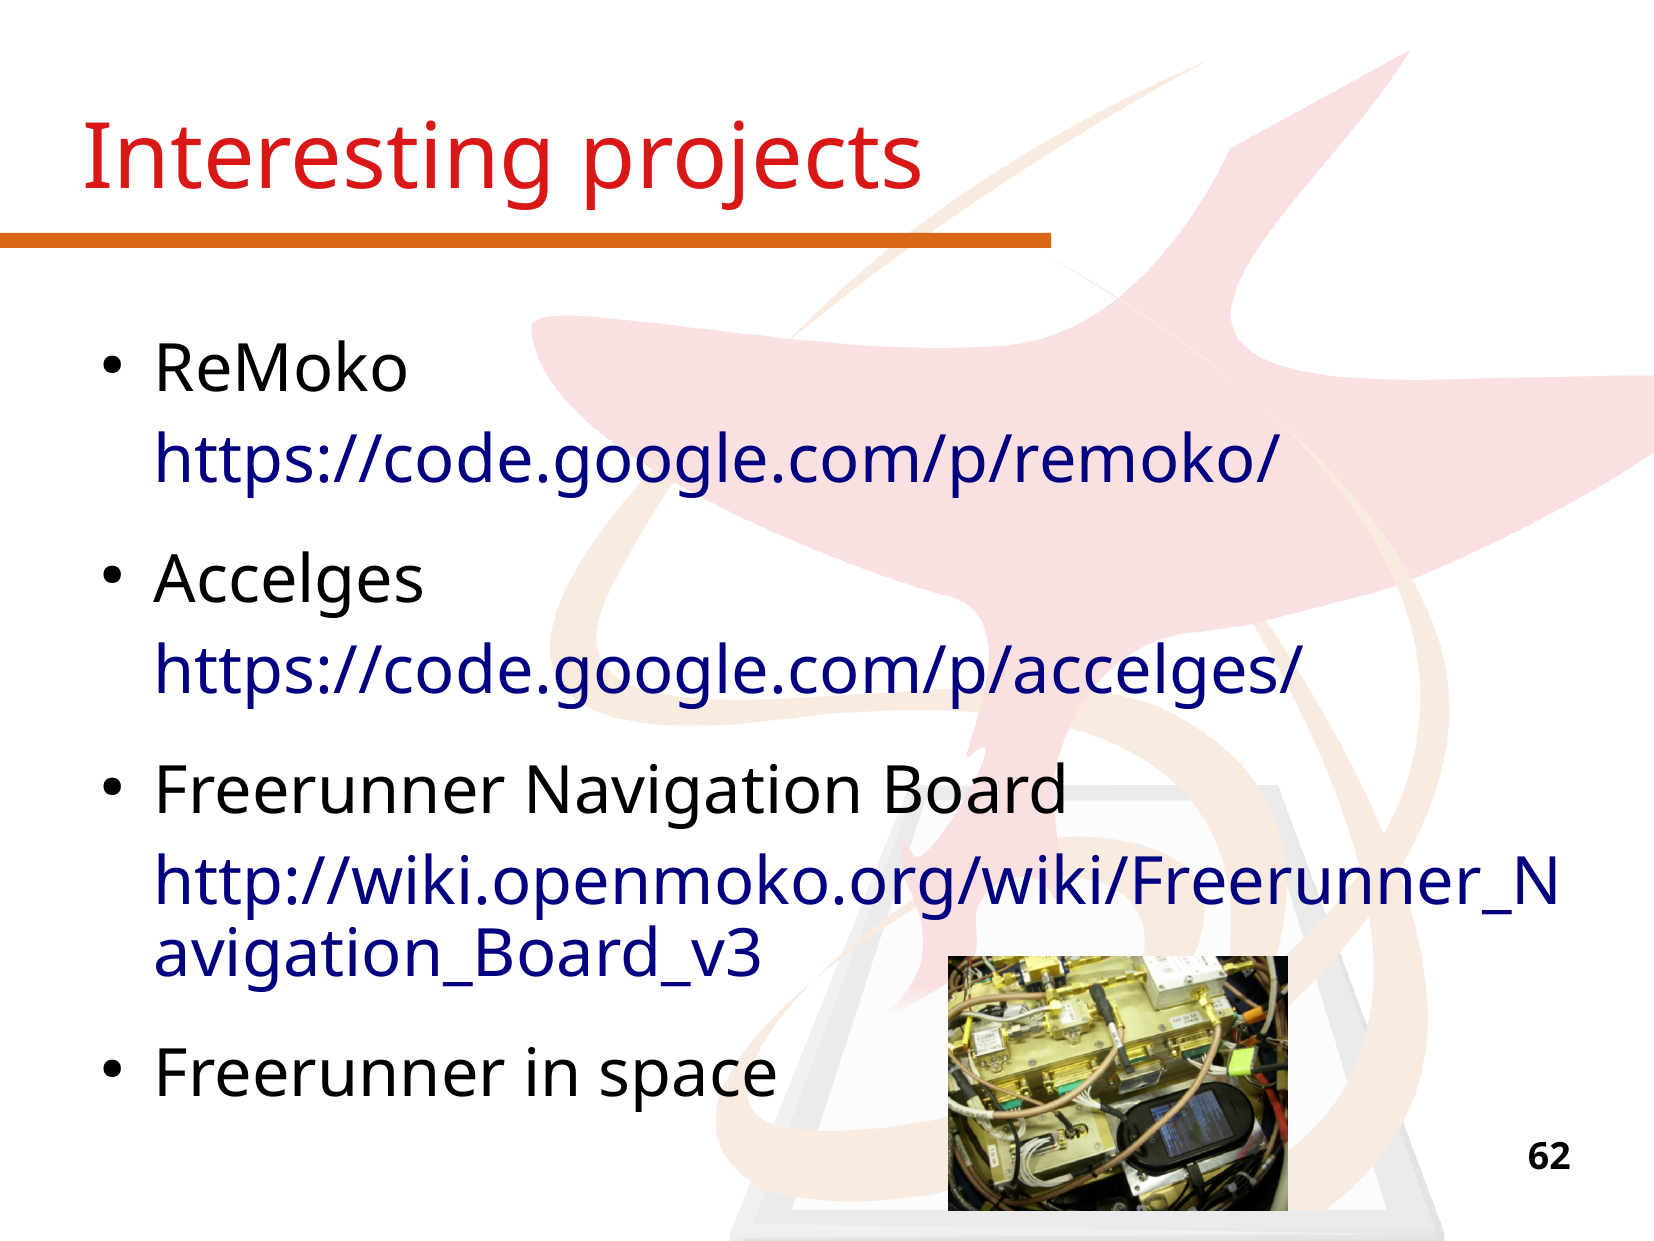

# Interesting projects
ReMoko
https://code.google.com/p/remoko/
Accelges
https://code.google.com/p/accelges/
Freerunner Navigation Board
http://wiki.openmoko.org/wiki/Freerunner_Navigation_Board_v3
Freerunner in space
62